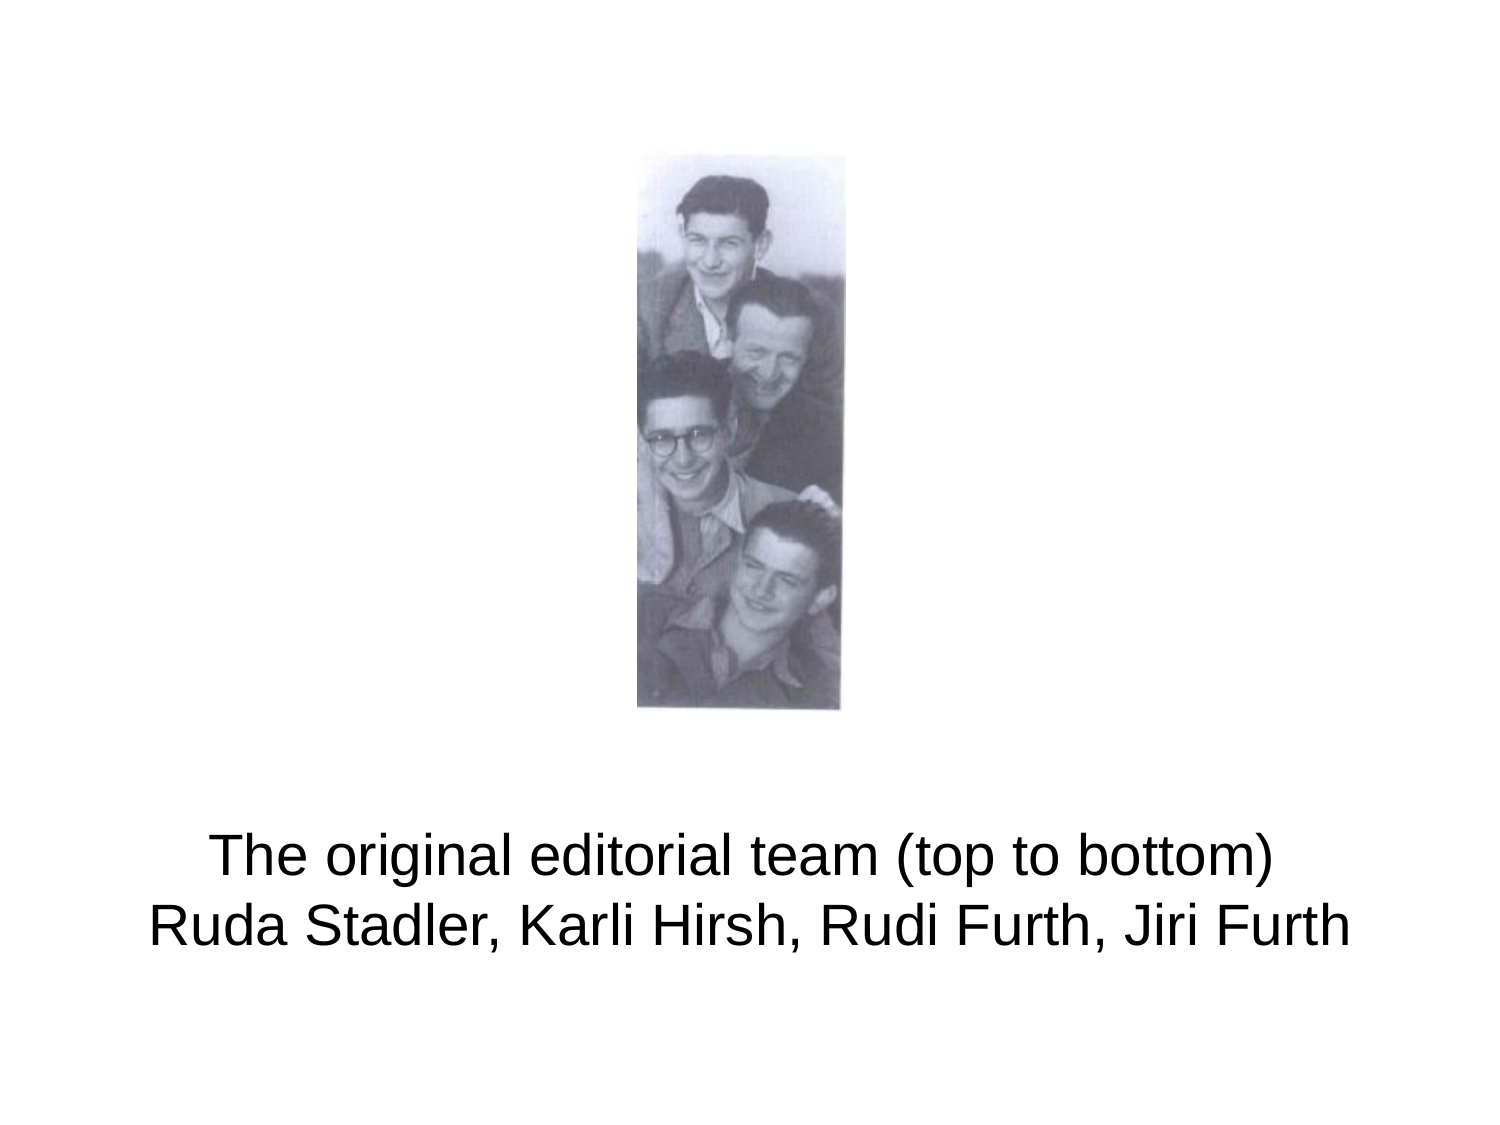

# The original editorial team (top to bottom) Ruda Stadler, Karli Hirsh, Rudi Furth, Jiri Furth